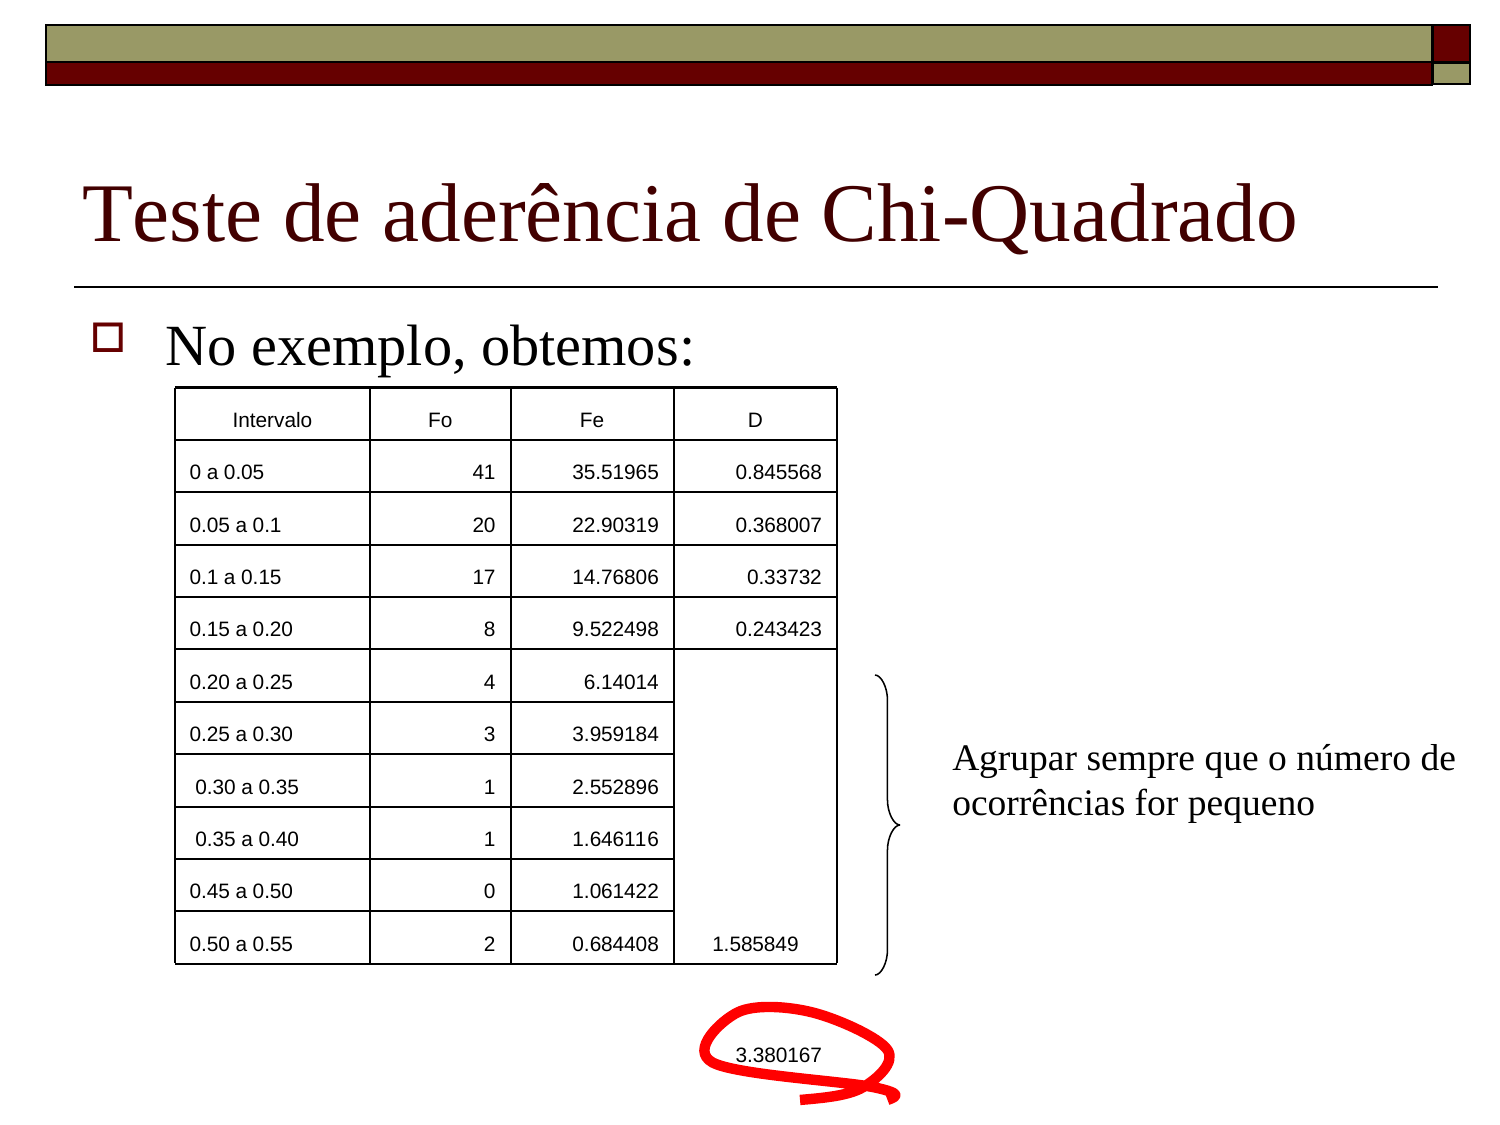

# Teste de aderência de Chi-Quadrado
No exemplo, obtemos:
Intervalo
Fo
Fe
D
0 a 0.05
41
35.51965
0.845568
0.05 a 0.1
20
22.90319
0.368007
0.1 a 0.15
17
14.76806
0.33732
0.15 a 0.20
8
9.522498
0.243423
0.20 a 0.25
4
6.14014
1.585849
0.25 a 0.30
3
3.959184
 0.30 a 0.35
1
2.552896
 0.35 a 0.40
1
1.646116
0.45 a 0.50
0
1.061422
0.50 a 0.55
2
0.684408
3.380167
Agrupar sempre que o número de ocorrências for pequeno